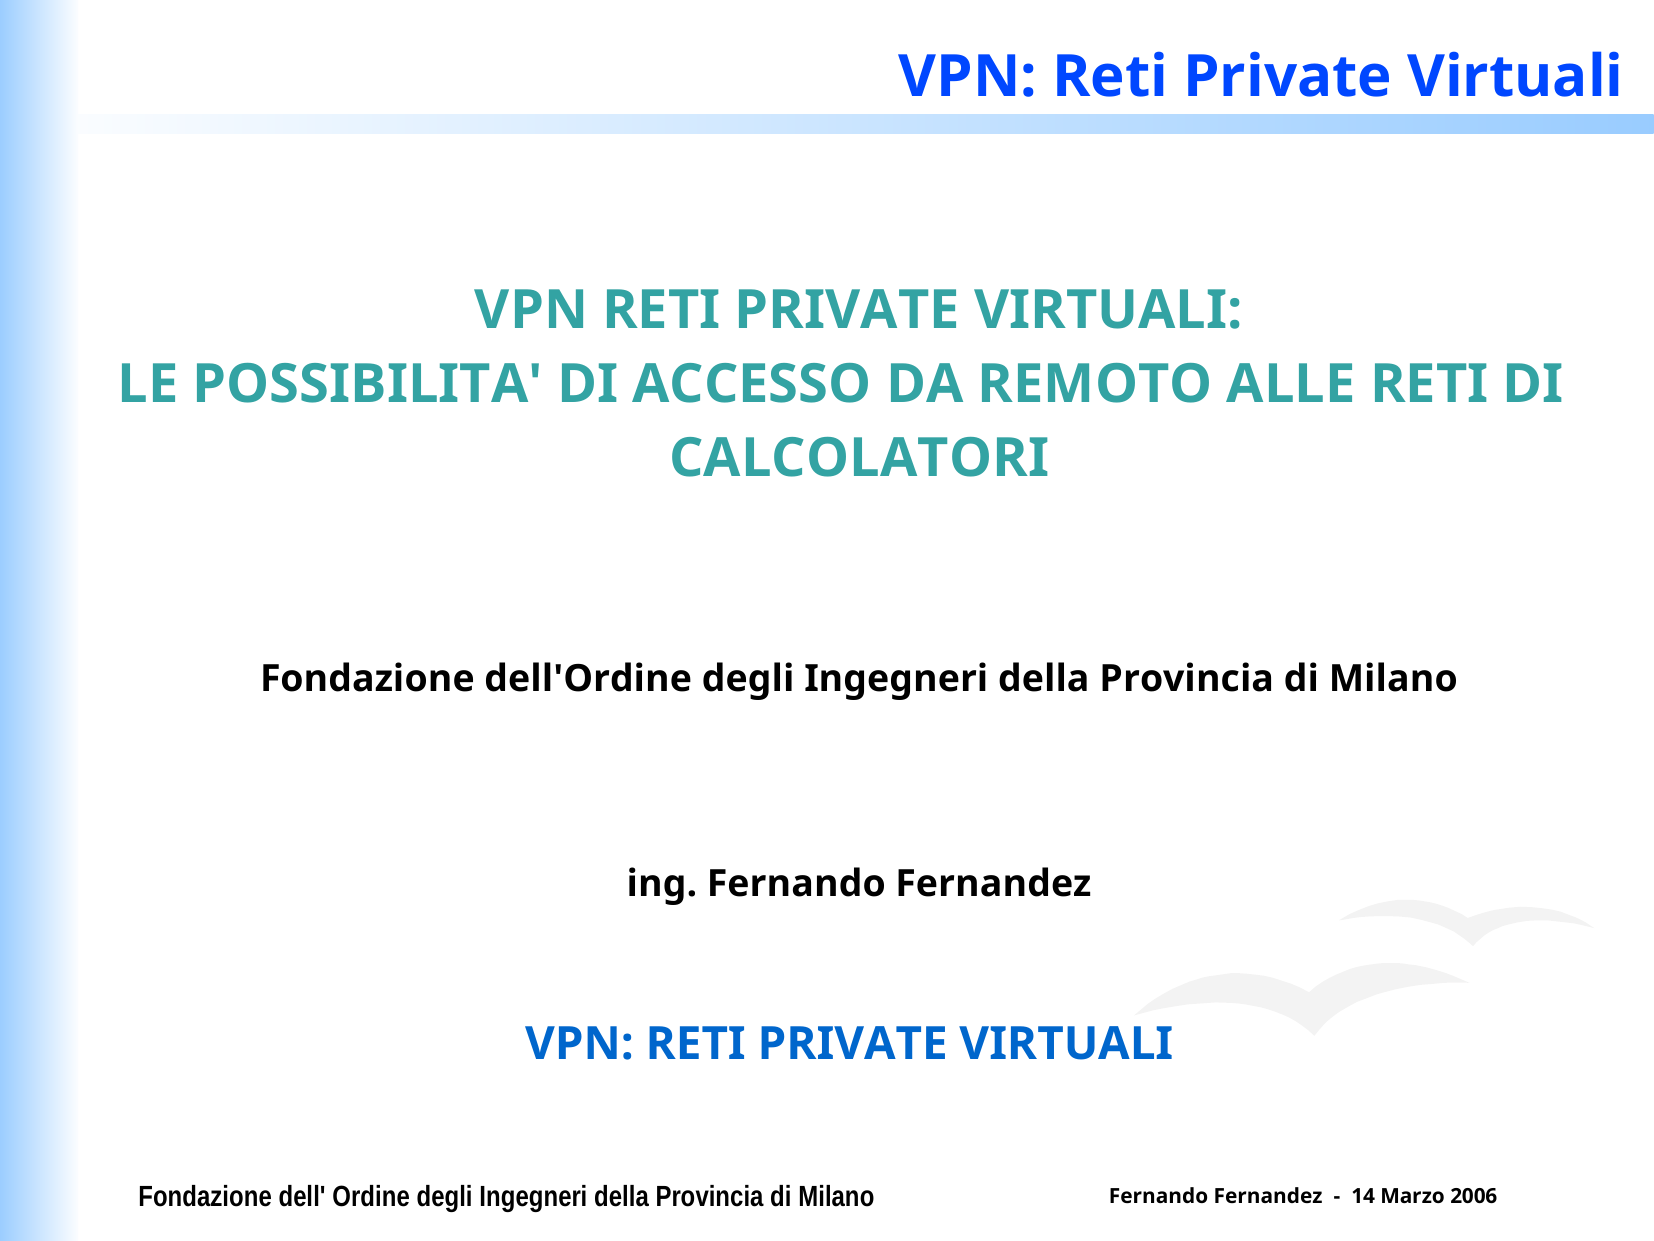

# VPN: Reti Private Virtuali
VPN RETI PRIVATE VIRTUALI:
LE POSSIBILITA' DI ACCESSO DA REMOTO ALLE RETI DI CALCOLATORI
Fondazione dell'Ordine degli Ingegneri della Provincia di Milano
ing. Fernando Fernandez
 VPN: RETI PRIVATE VIRTUALI